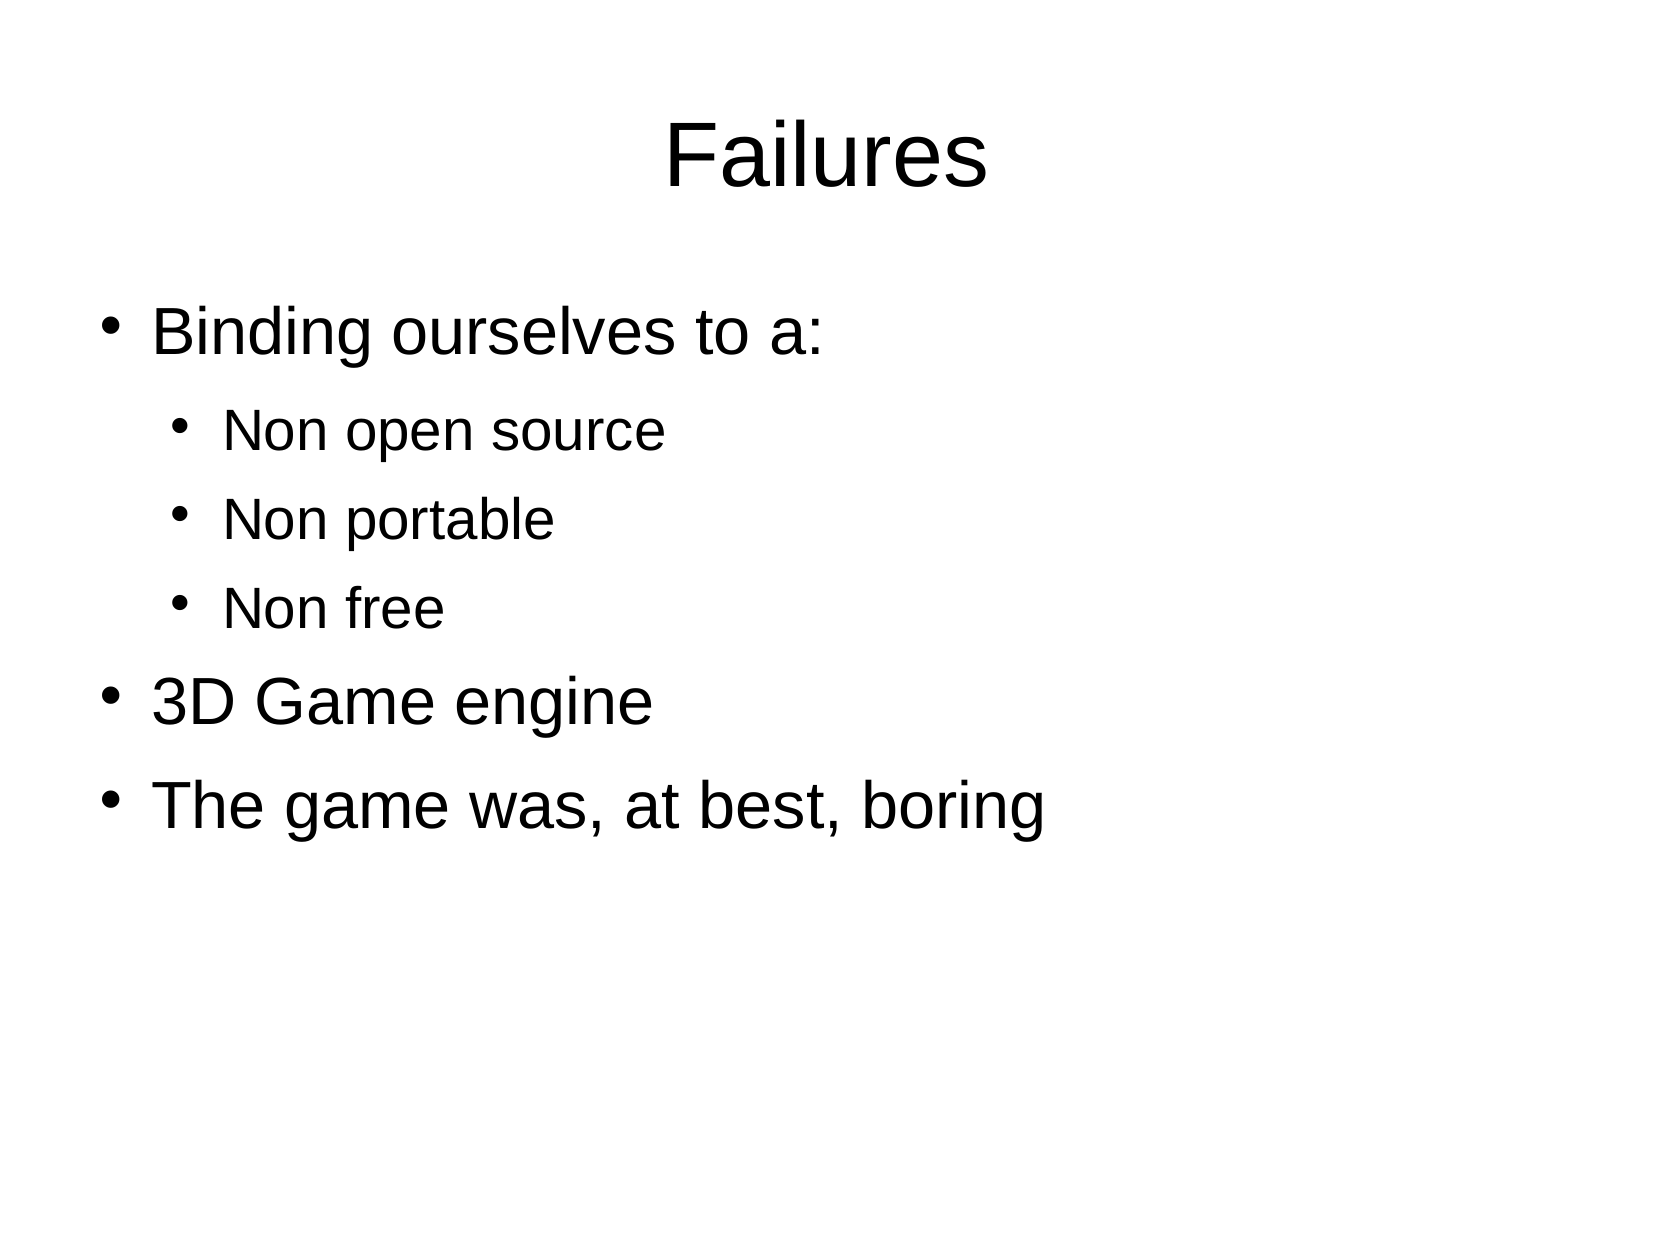

# Failures
Binding ourselves to a:
Non open source
Non portable
Non free
3D Game engine
The game was, at best, boring